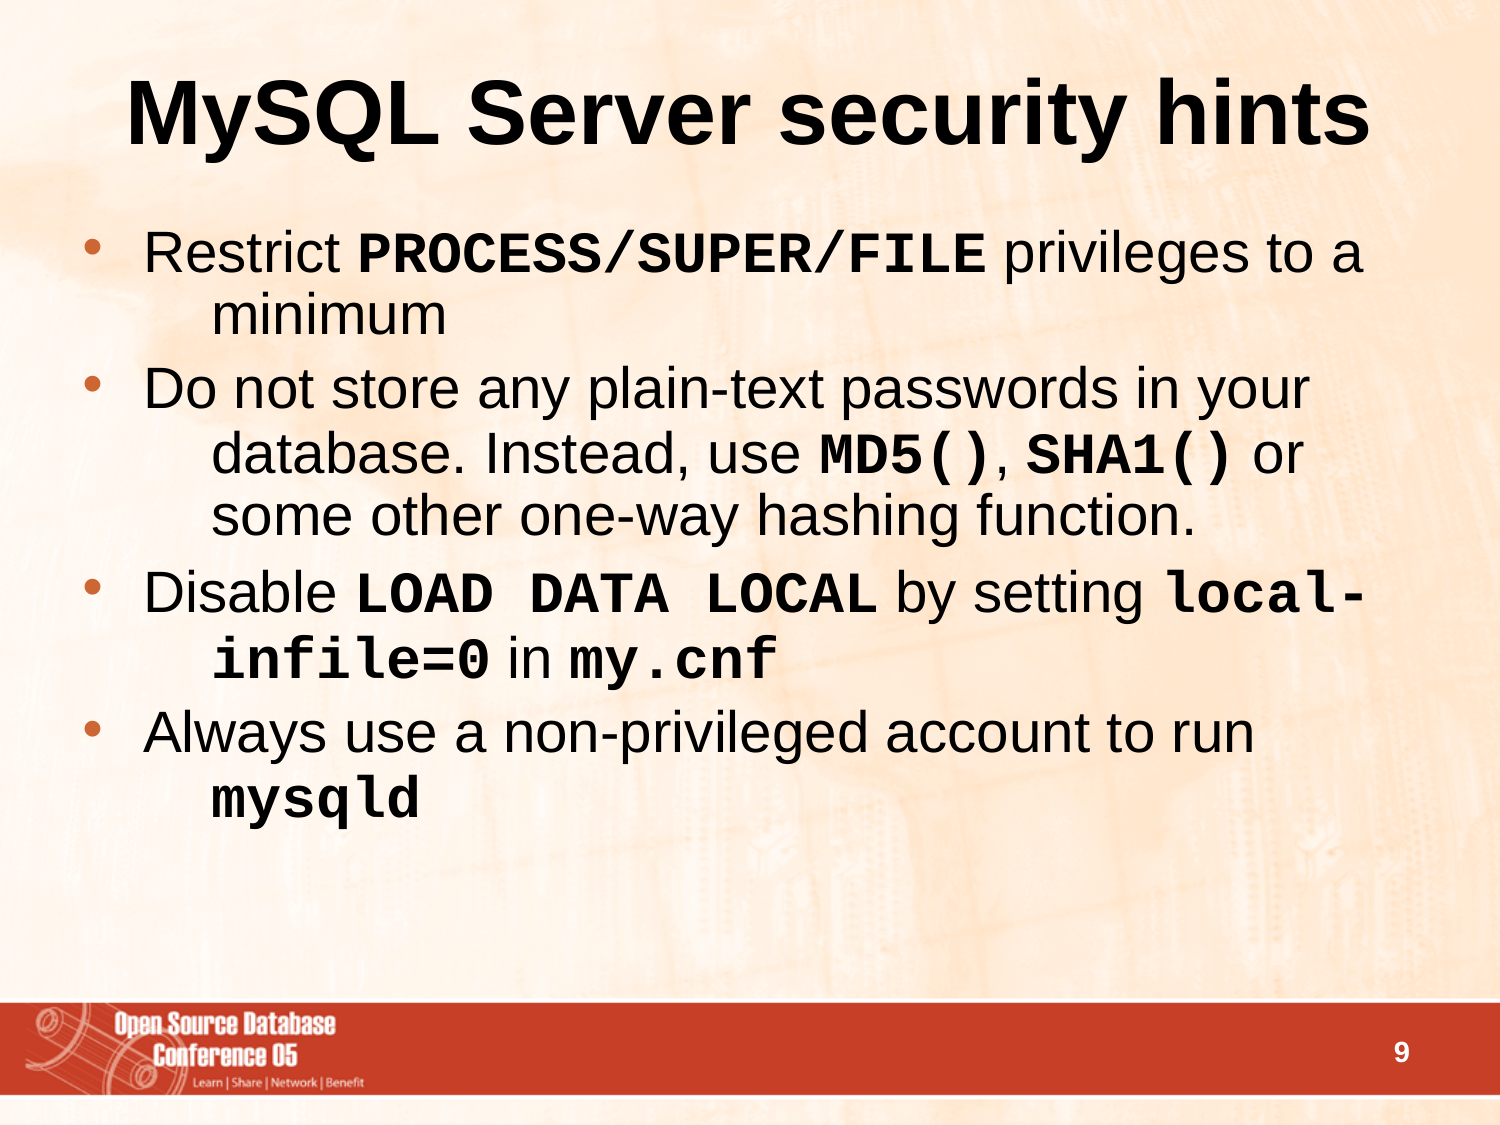

# MySQL Server security hints
Restrict PROCESS/SUPER/FILE privileges to a minimum
Do not store any plain-text passwords in your database. Instead, use MD5(), SHA1() or some other one-way hashing function.
Disable LOAD DATA LOCAL by setting local-infile=0 in my.cnf
Always use a non-privileged account to run mysqld
9